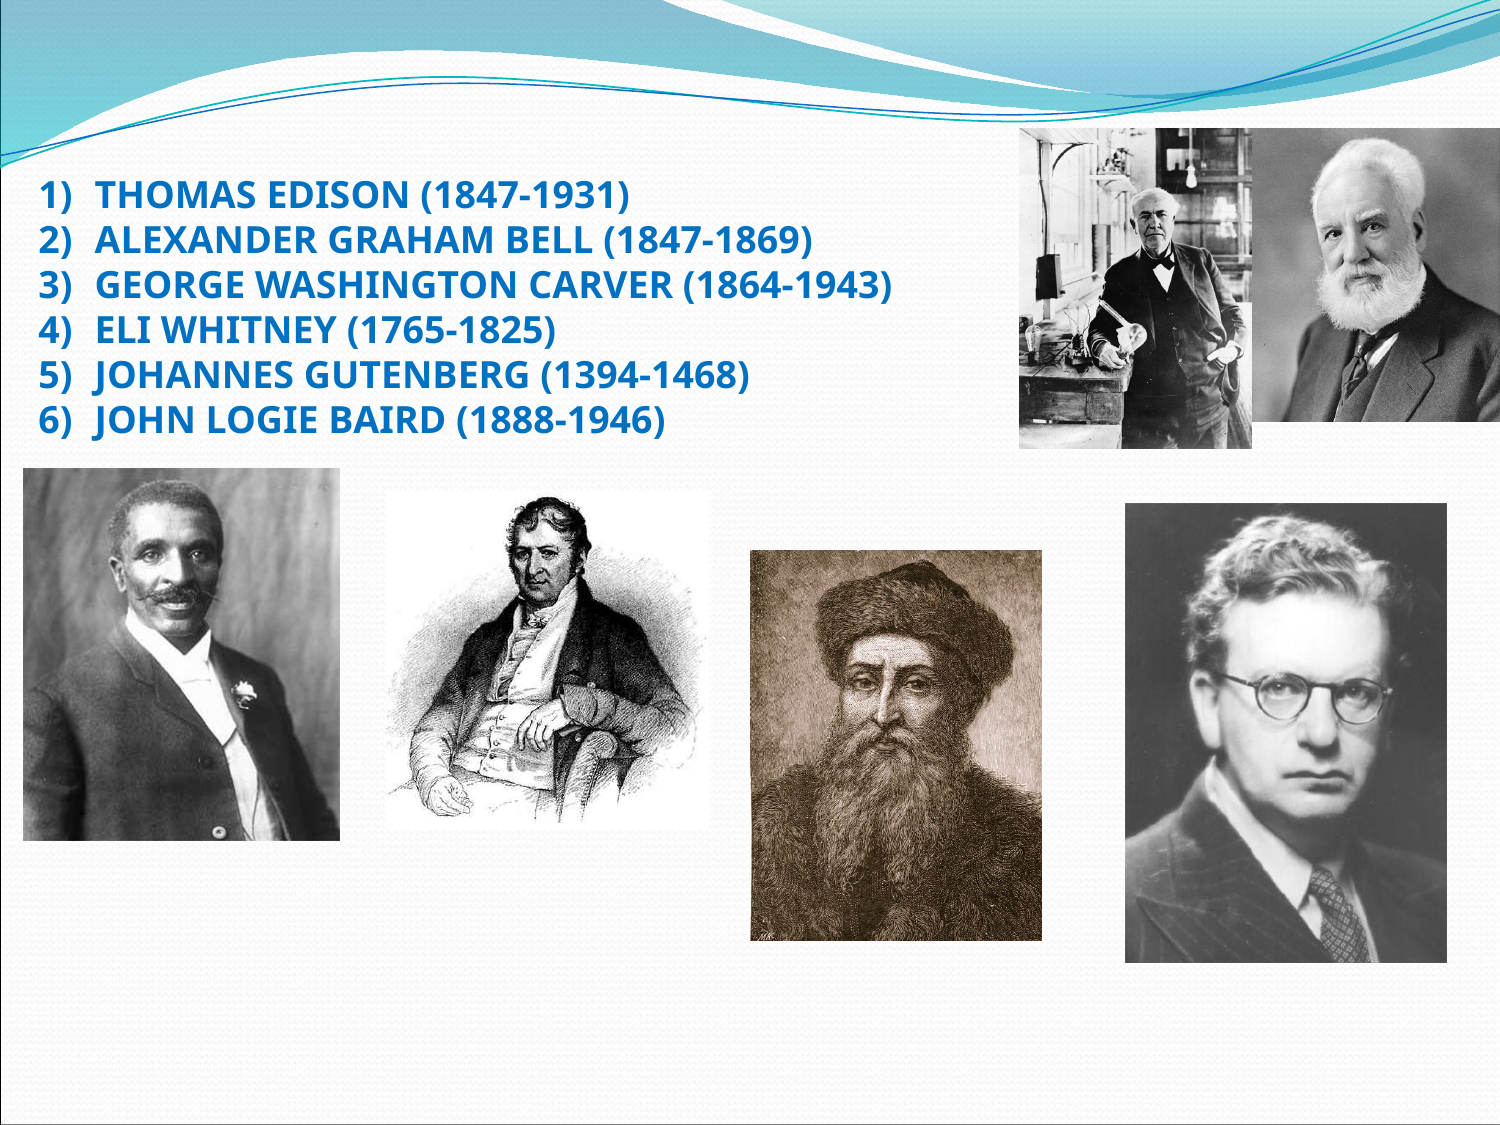

THOMAS EDISON (1847-1931)
ALEXANDER GRAHAM BELL (1847-1869)
GEORGE WASHINGTON CARVER (1864-1943)
ELI WHITNEY (1765-1825)
JOHANNES GUTENBERG (1394-1468)
JOHN LOGIE BAIRD (1888-1946)